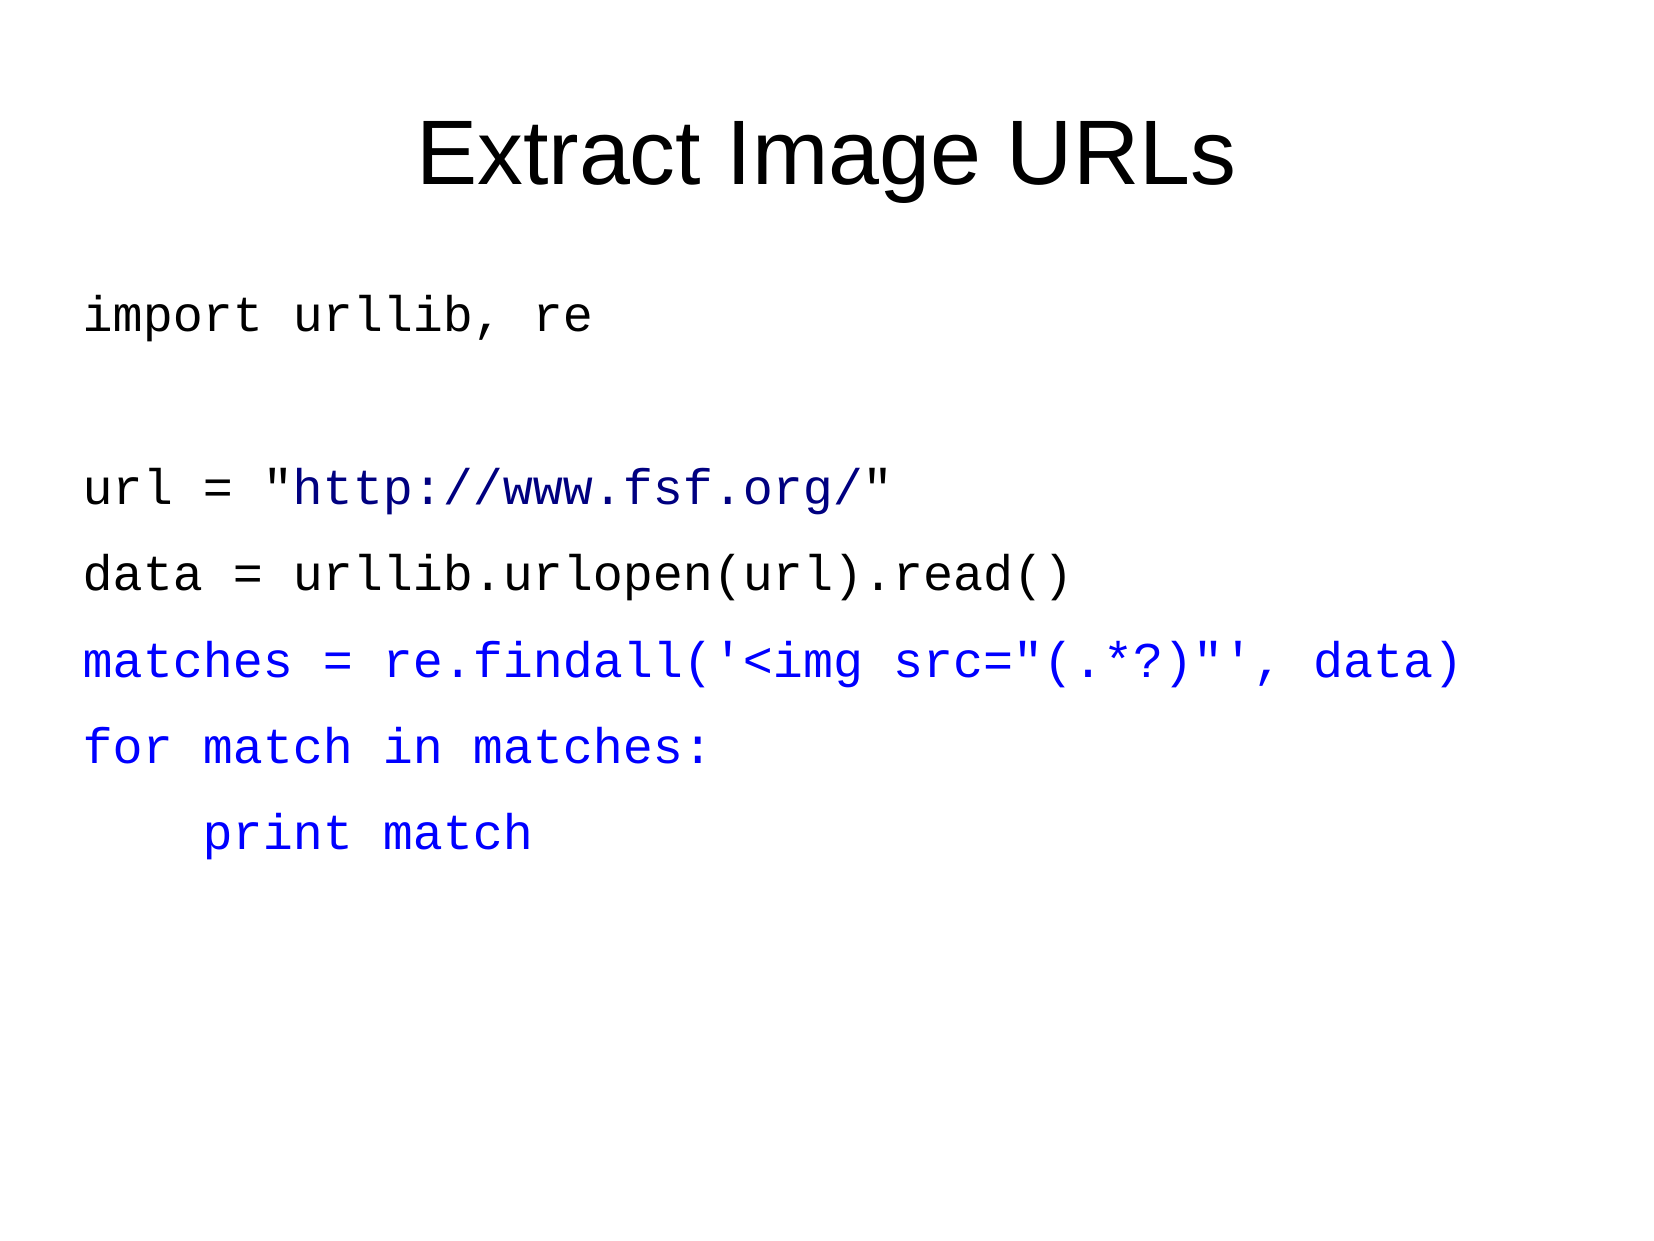

# Extract Image URLs
import urllib, re
url = "http://www.fsf.org/"
data = urllib.urlopen(url).read()
matches = re.findall('<img src="(.*?)"', data)
for match in matches:
 print match